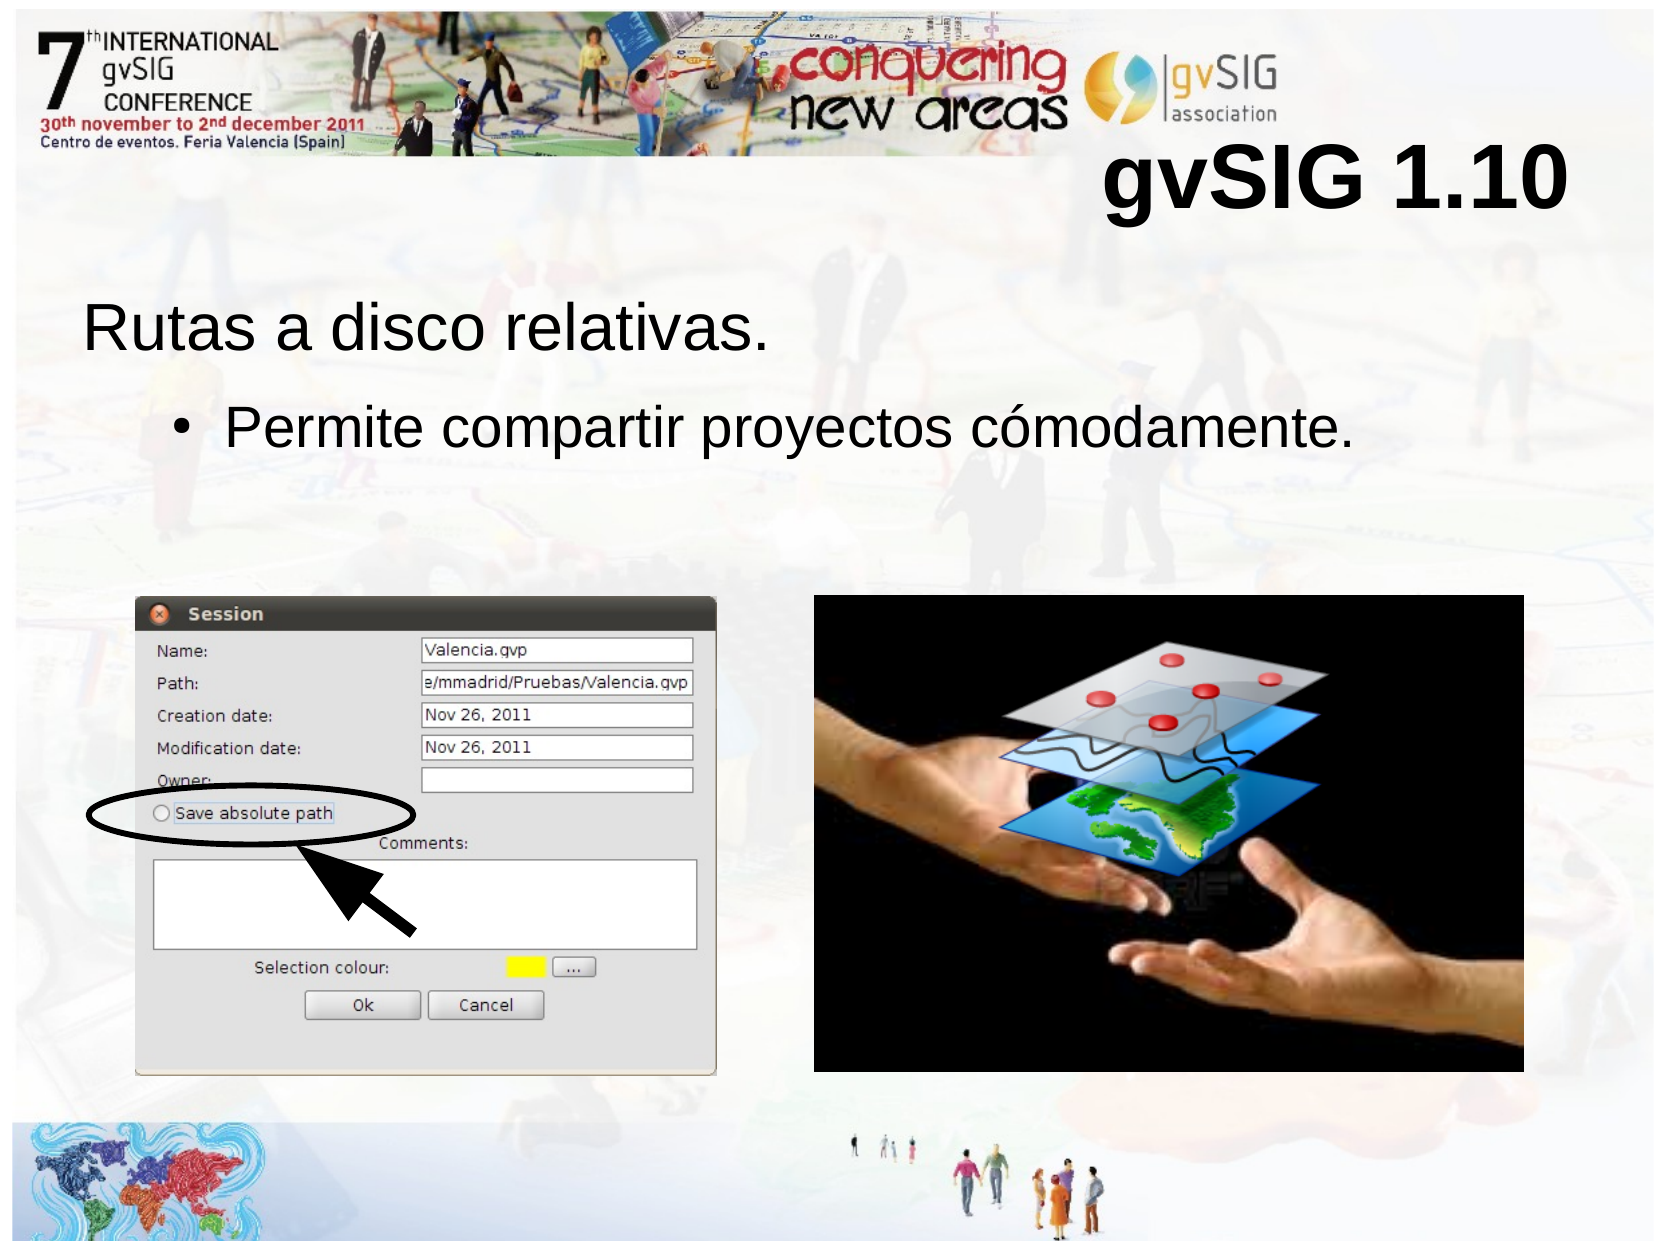

# gvSIG 1.10
Rutas a disco relativas.
Permite compartir proyectos cómodamente.